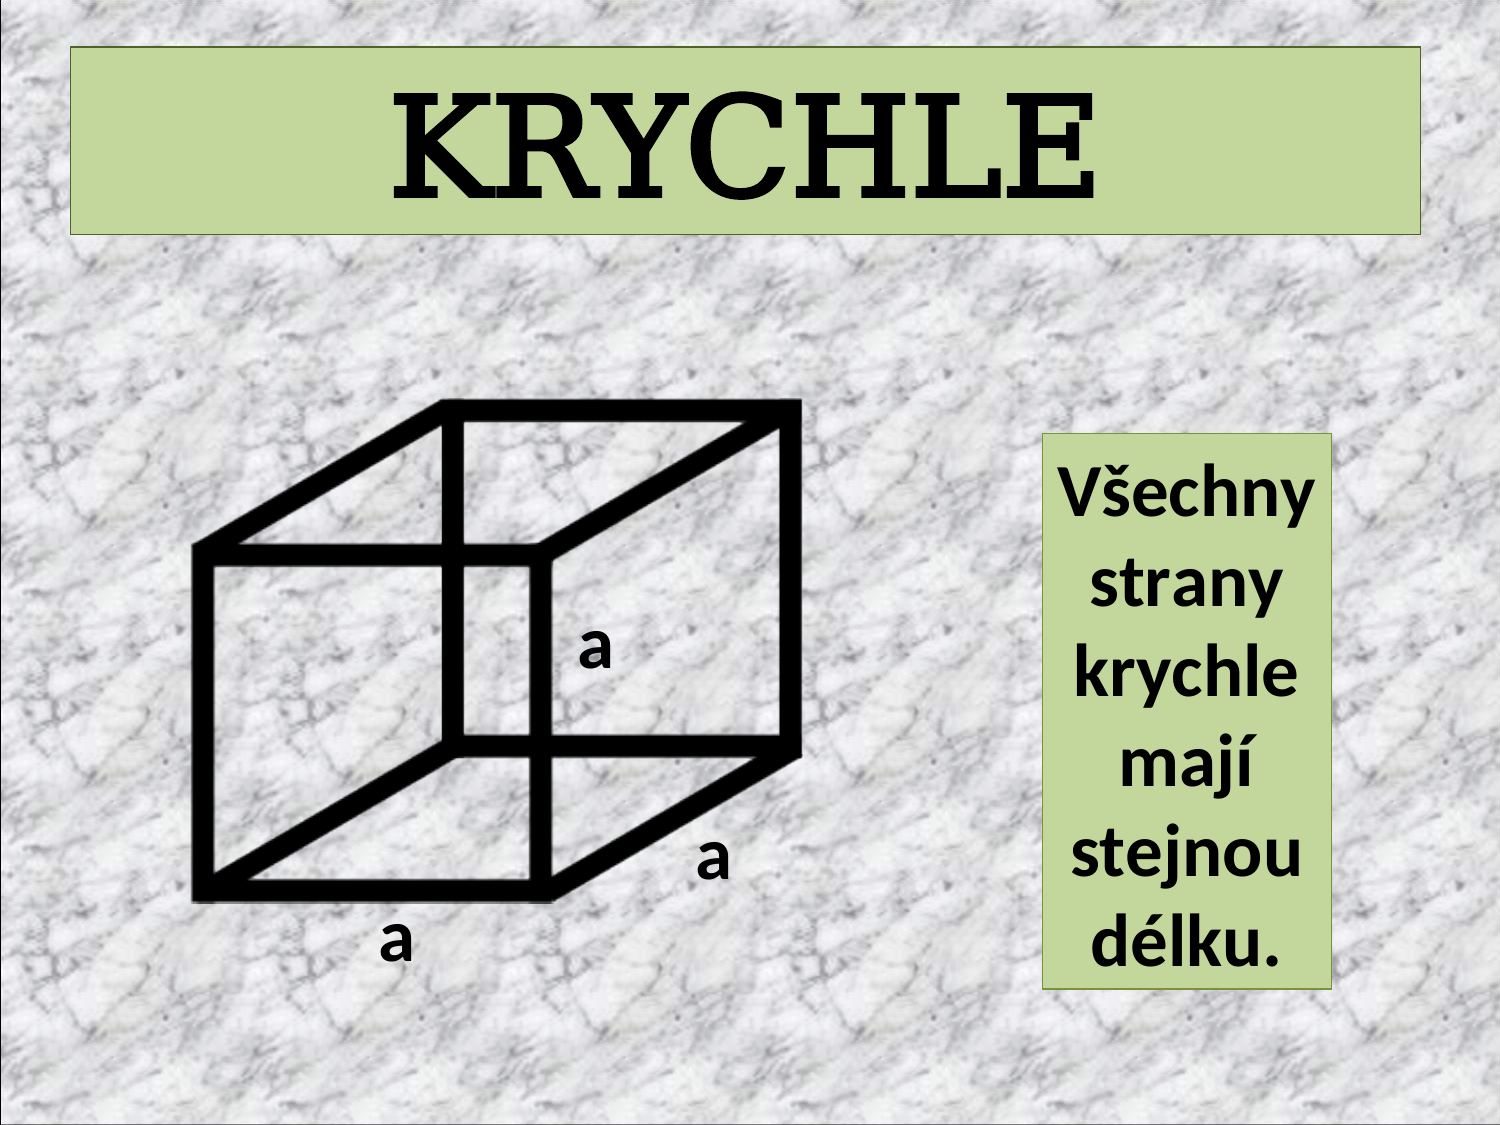

# KRYCHLE
Všechny
strany
krychle
mají
stejnou
délku.
a
a
a